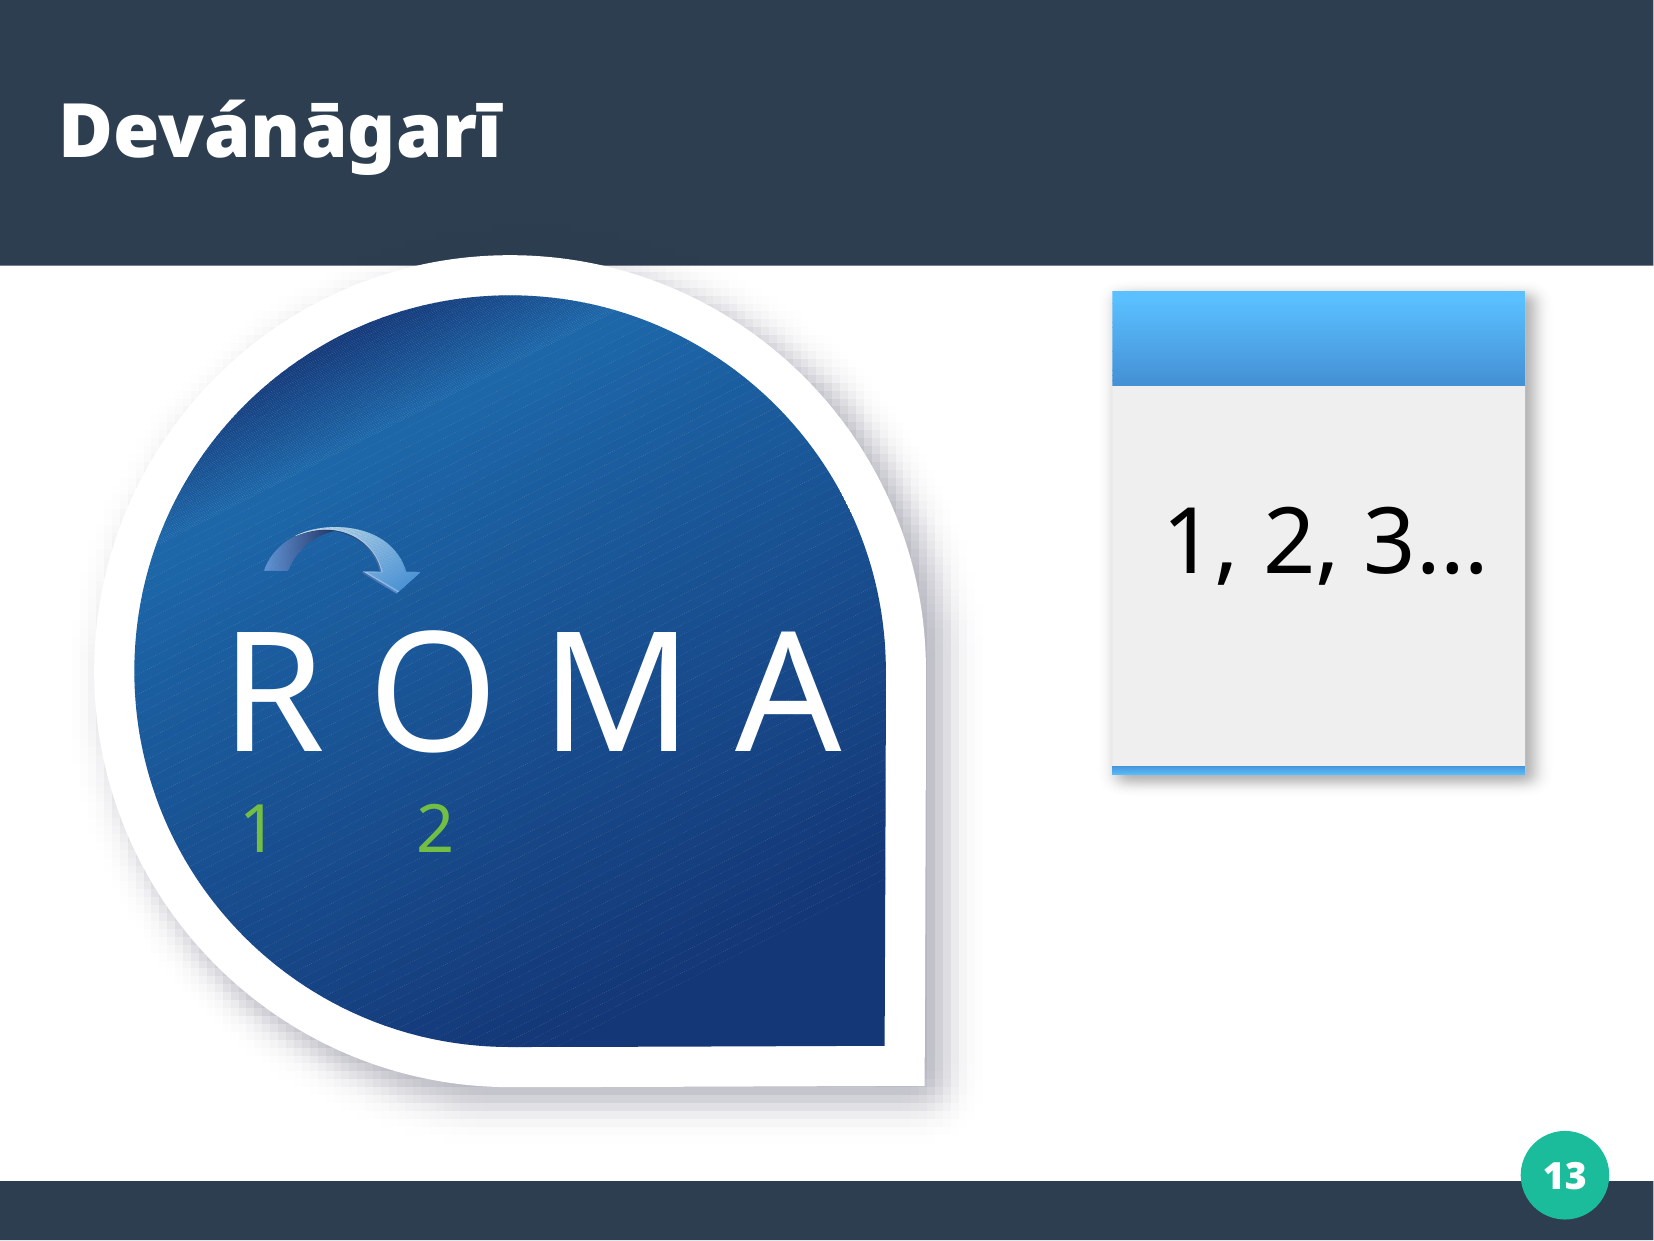

# Devánāgarī
R O M A
1, 2, 3…
1
2
13